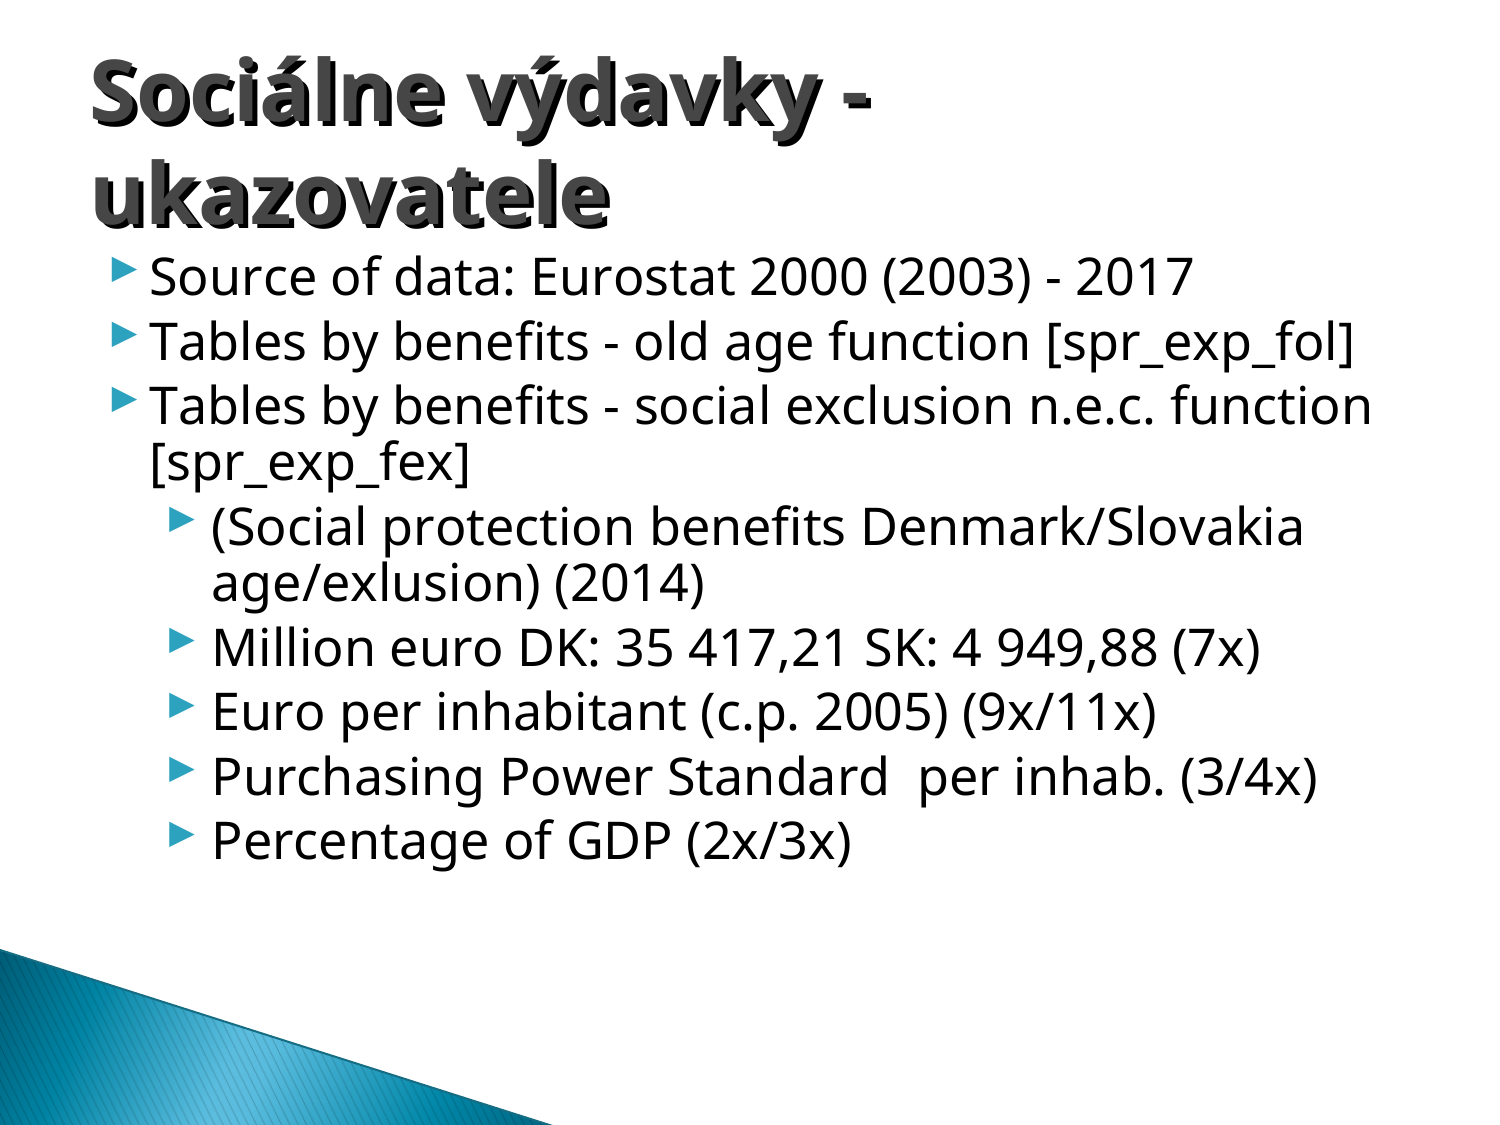

Sociálne výdavky - ukazovatele
Source of data: Eurostat 2000 (2003) - 2017
Tables by benefits - old age function [spr_exp_fol]
Tables by benefits - social exclusion n.e.c. function [spr_exp_fex]
(Social protection benefits Denmark/Slovakia age/exlusion) (2014)
Million euro DK: 35 417,21 SK: 4 949,88 (7x)
Euro per inhabitant (c.p. 2005) (9x/11x)
Purchasing Power Standard per inhab. (3/4x)
Percentage of GDP (2x/3x)